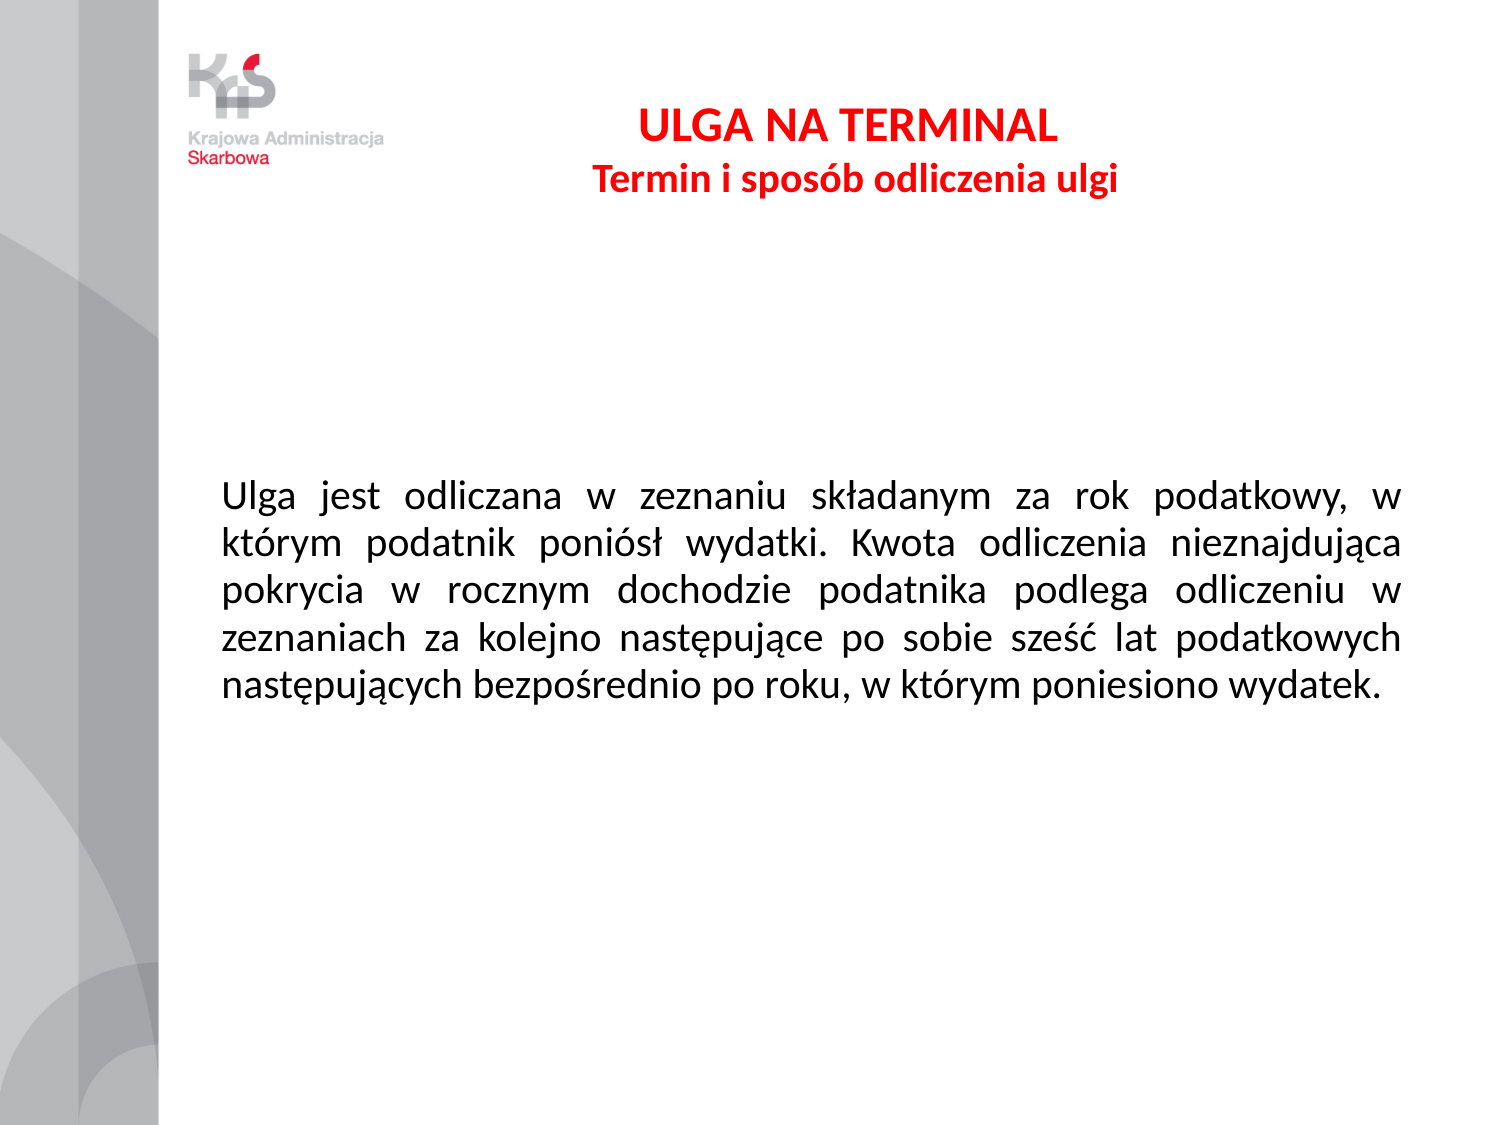

# Ulga na terminal Termin i sposób odliczenia ulgi
Ulga jest odliczana w zeznaniu składanym za rok podatkowy, w którym podatnik poniósł wydatki. Kwota odliczenia nieznajdująca pokrycia w rocznym dochodzie podatnika podlega odliczeniu w zeznaniach za kolejno następujące po sobie sześć lat podatkowych następujących bezpośrednio po roku, w którym poniesiono wydatek.